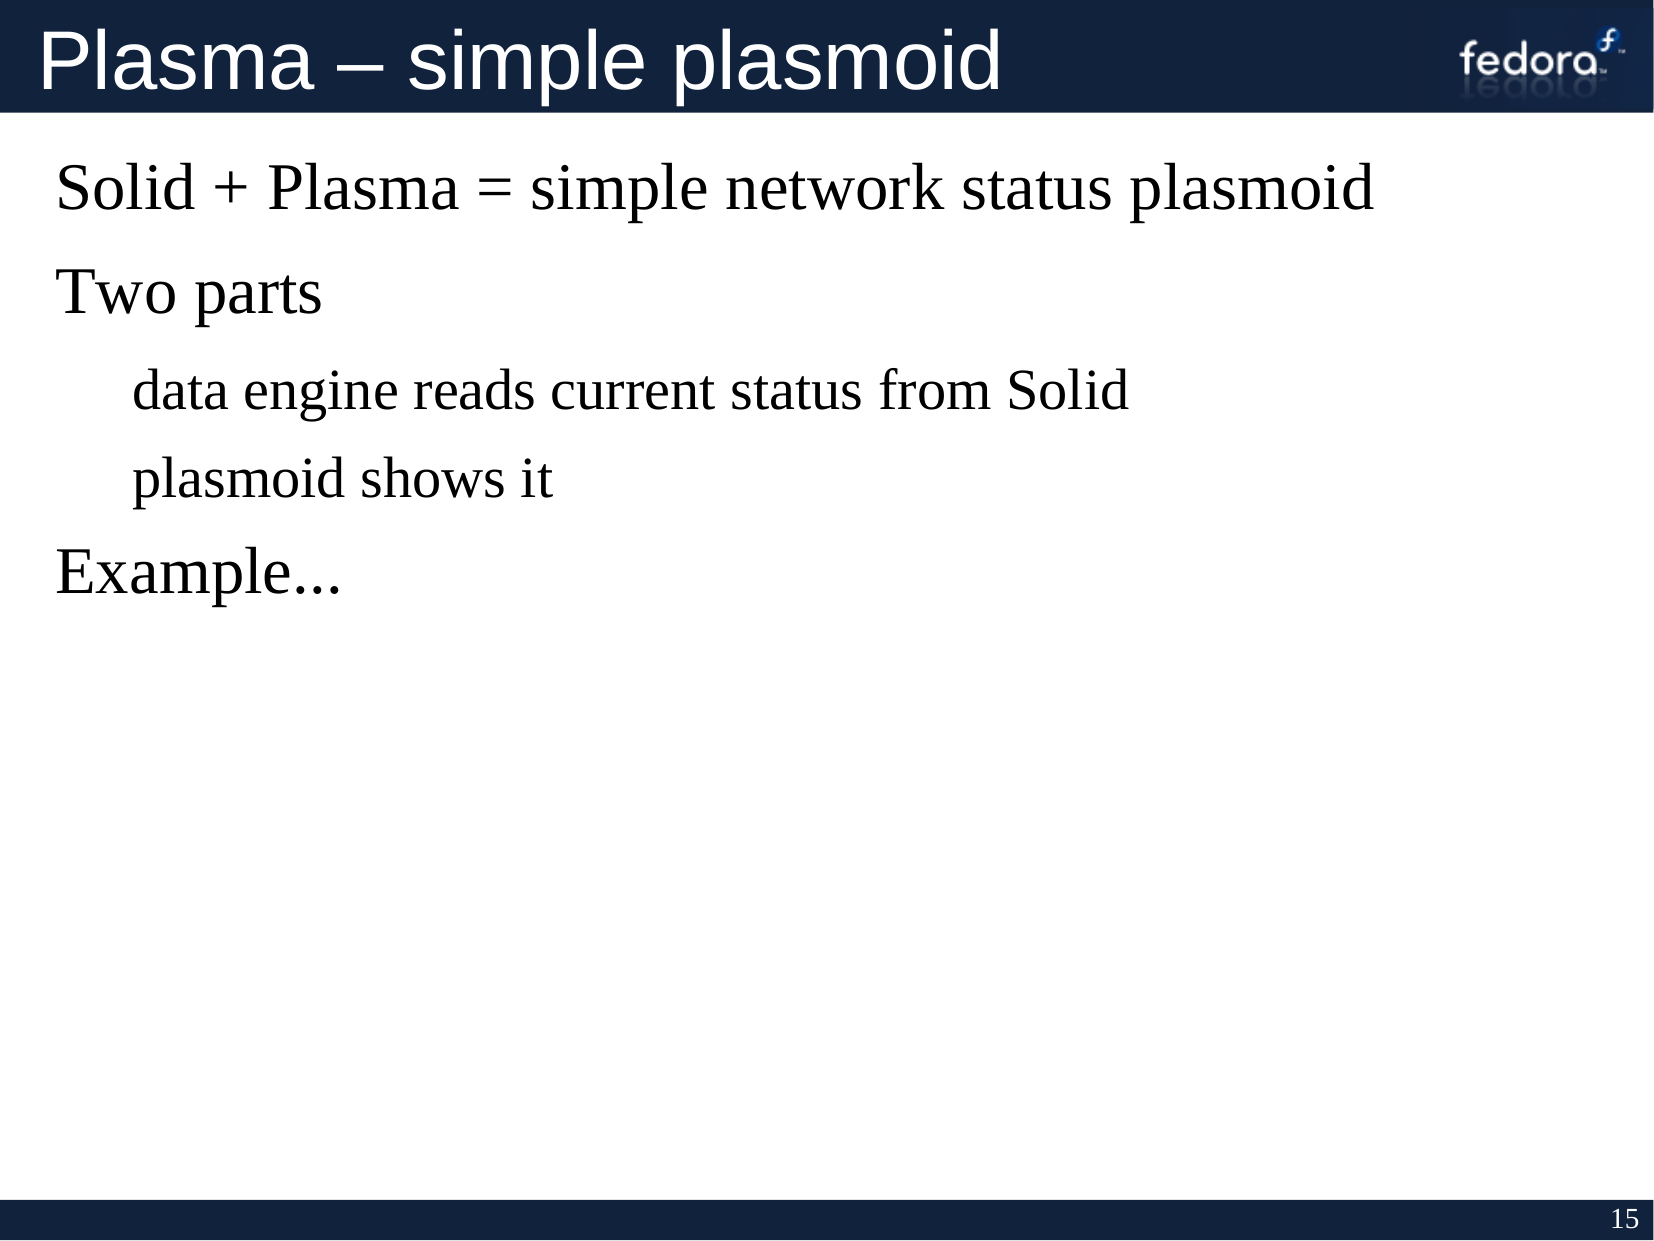

# Plasma – simple plasmoid
Solid + Plasma = simple network status plasmoid
Two parts
data engine reads current status from Solid
plasmoid shows it
Example...